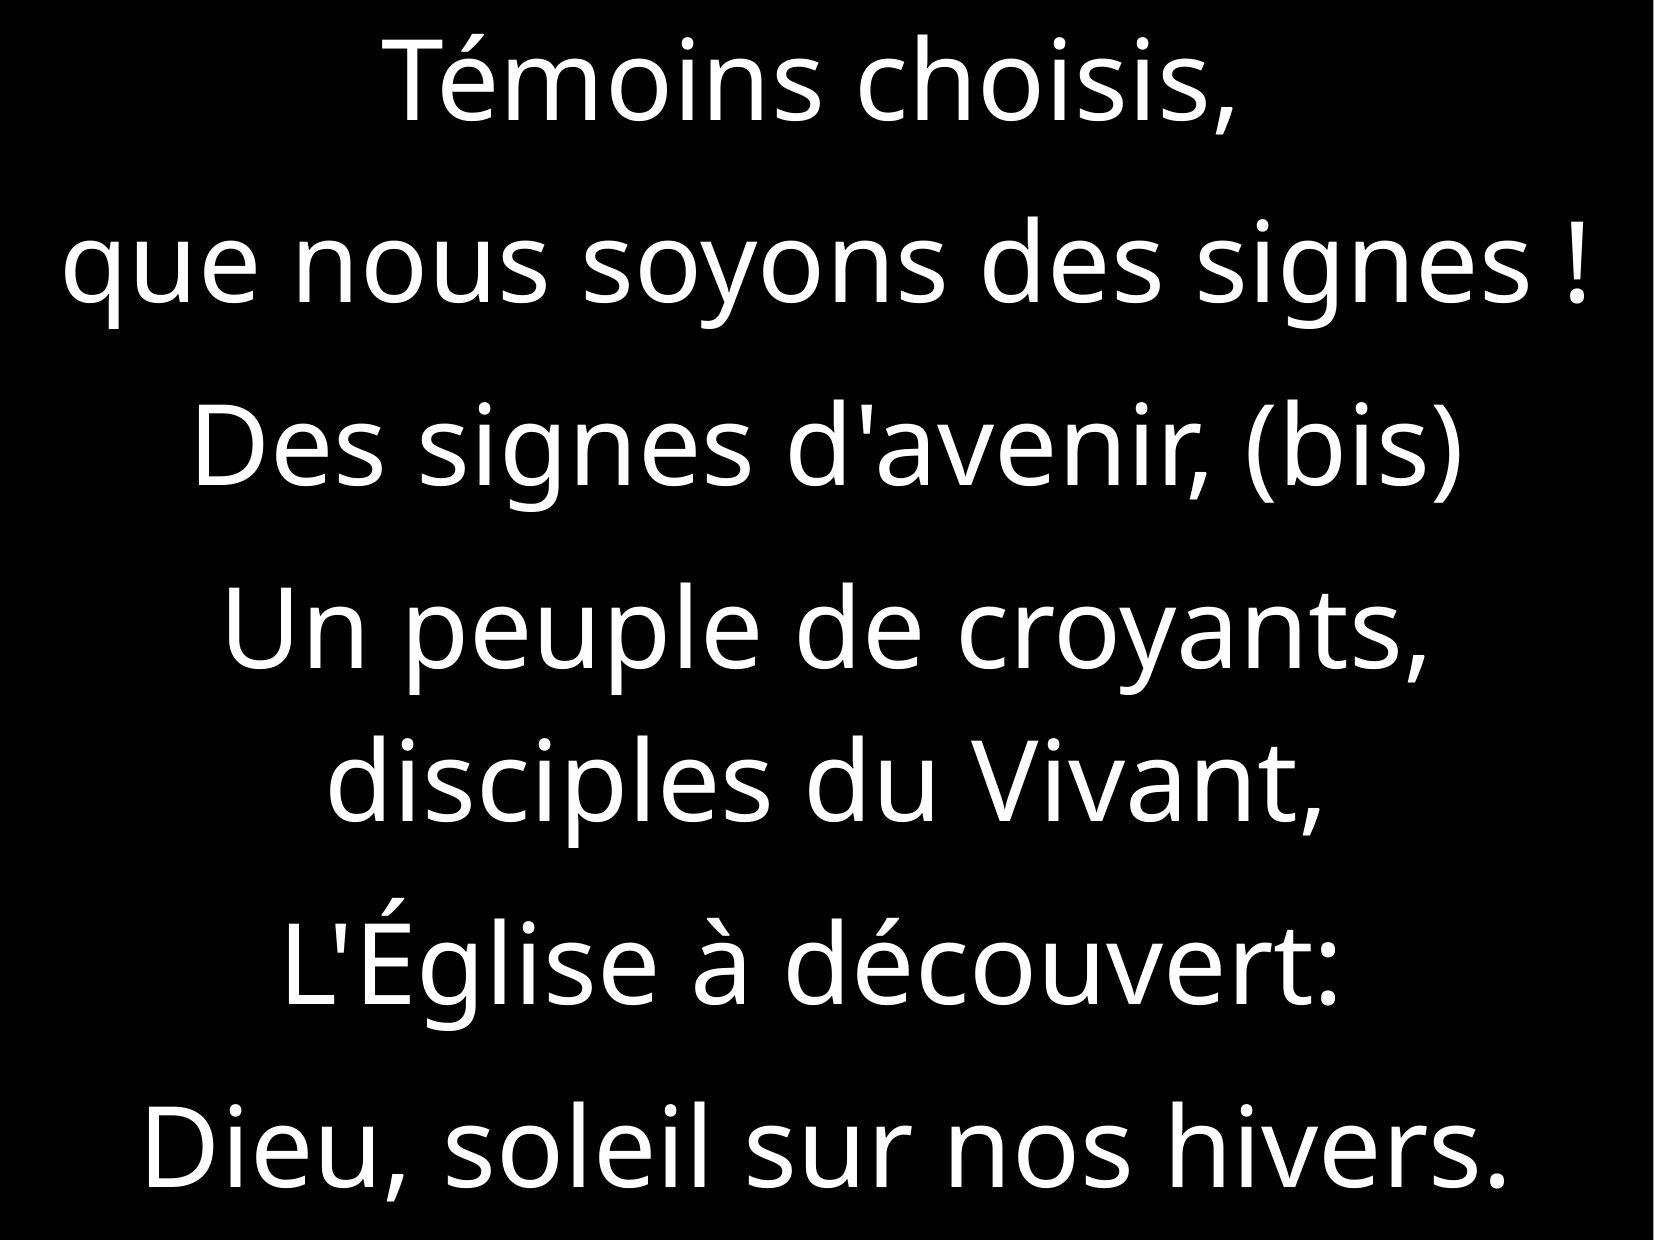

# Témoins choisis,
que nous soyons des signes !
Des signes d'avenir, (bis)
Un peuple de croyants, disciples du Vivant,
L'Église à découvert:
Dieu, soleil sur nos hivers.